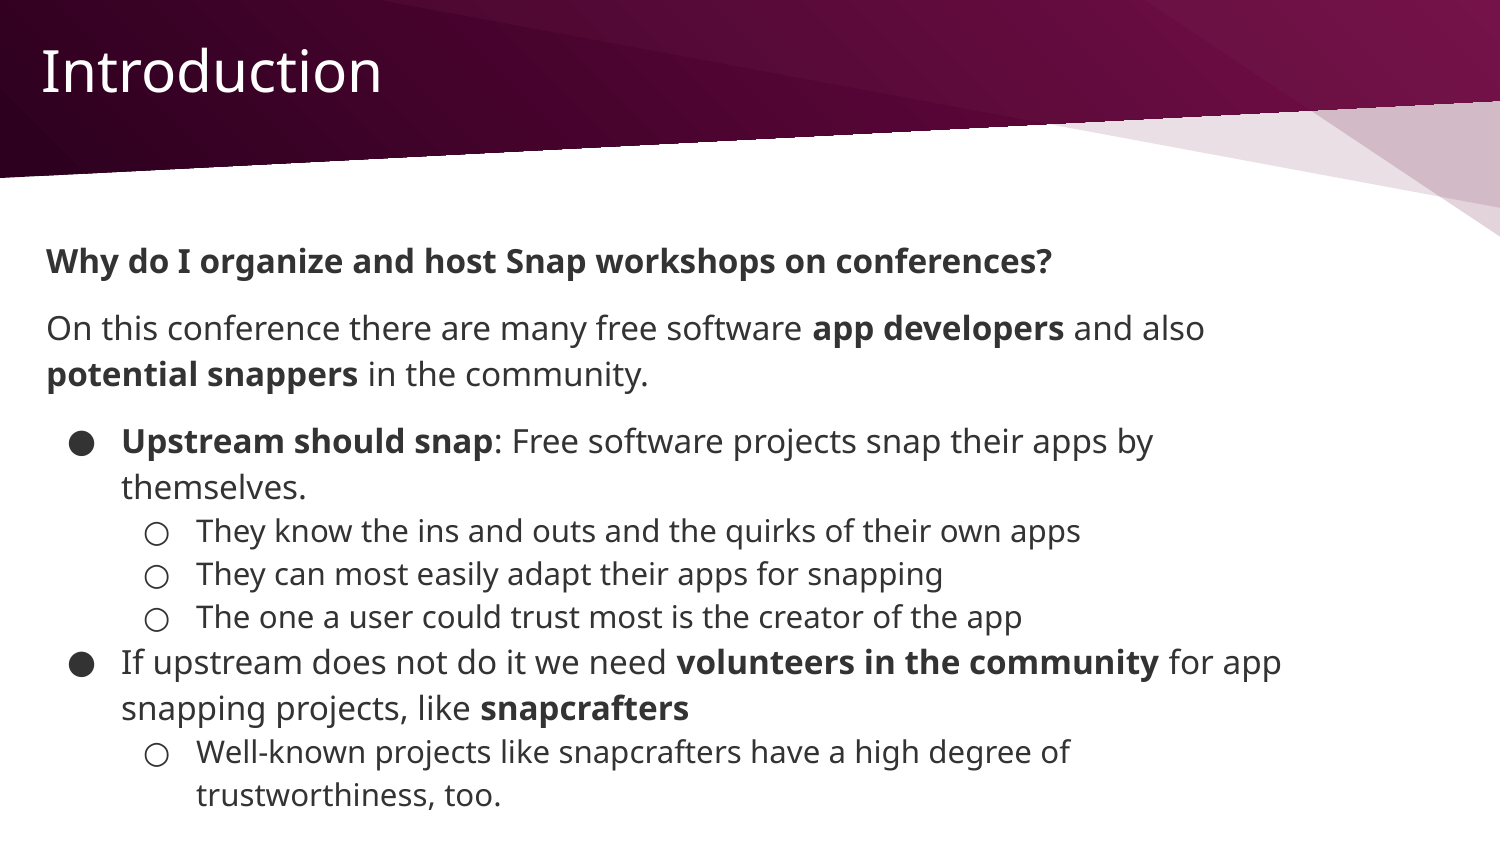

Introduction
# Why do I organize and host Snap workshops on conferences?
On this conference there are many free software app developers and also potential snappers in the community.
Upstream should snap: Free software projects snap their apps by themselves.
They know the ins and outs and the quirks of their own apps
They can most easily adapt their apps for snapping
The one a user could trust most is the creator of the app
If upstream does not do it we need volunteers in the community for app snapping projects, like snapcrafters
Well-known projects like snapcrafters have a high degree of trustworthiness, too.